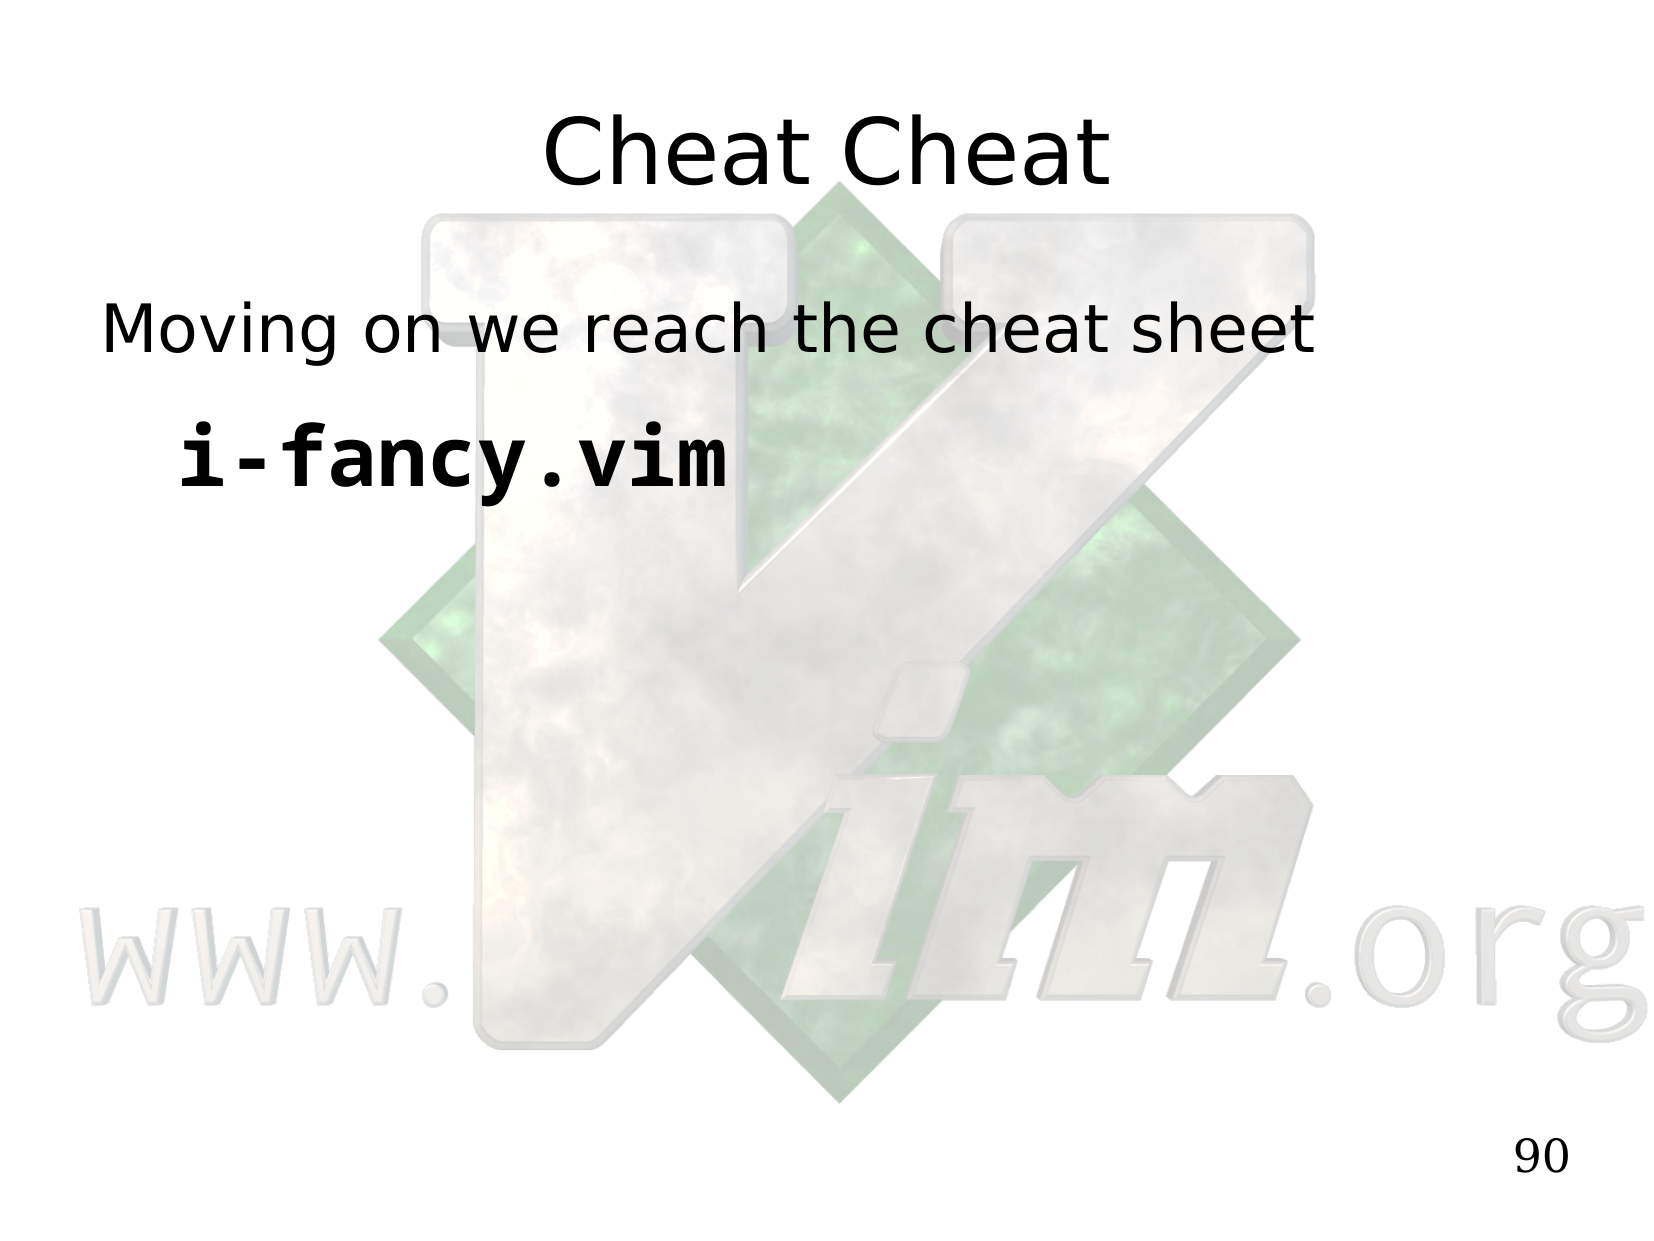

# Cheat Cheat
Moving on we reach the cheat sheet
i-fancy.vim
90